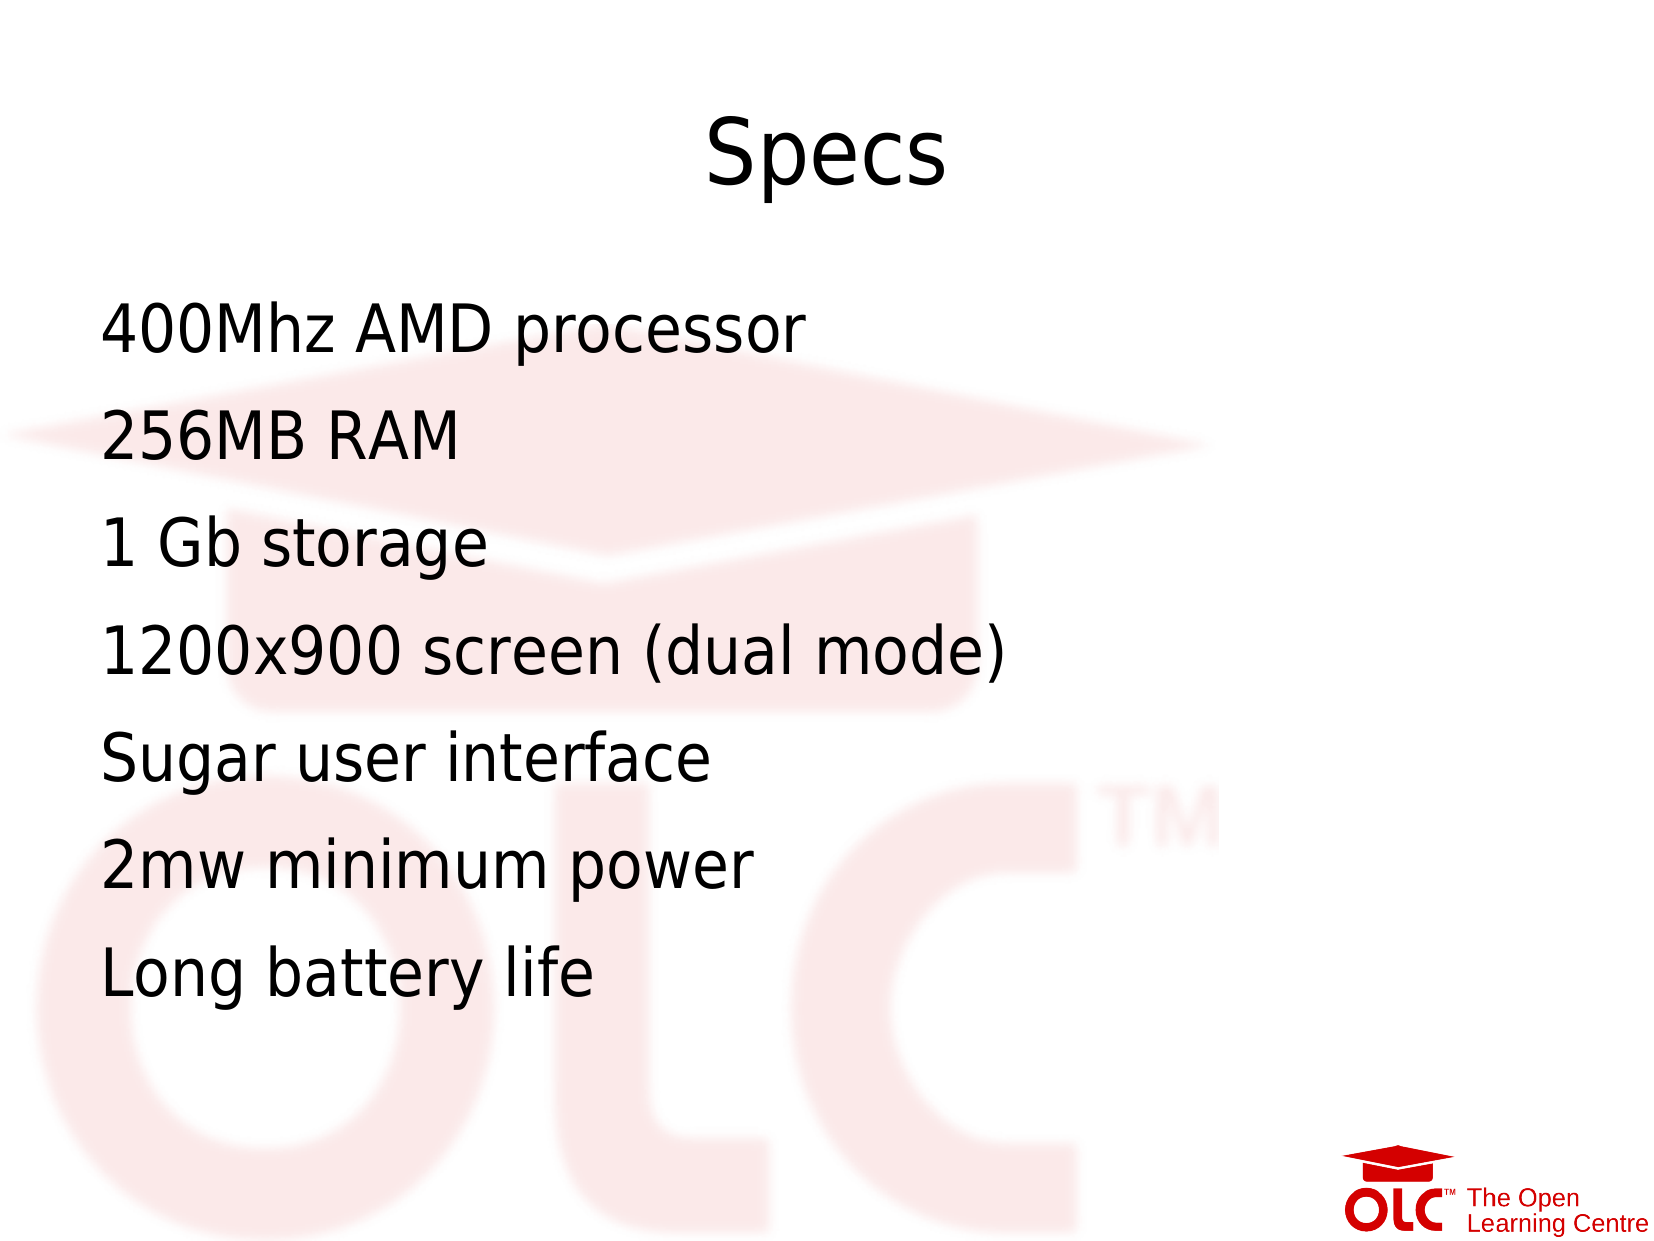

# Specs
400Mhz AMD processor
256MB RAM
1 Gb storage
1200x900 screen (dual mode)
Sugar user interface
2mw minimum power
Long battery life